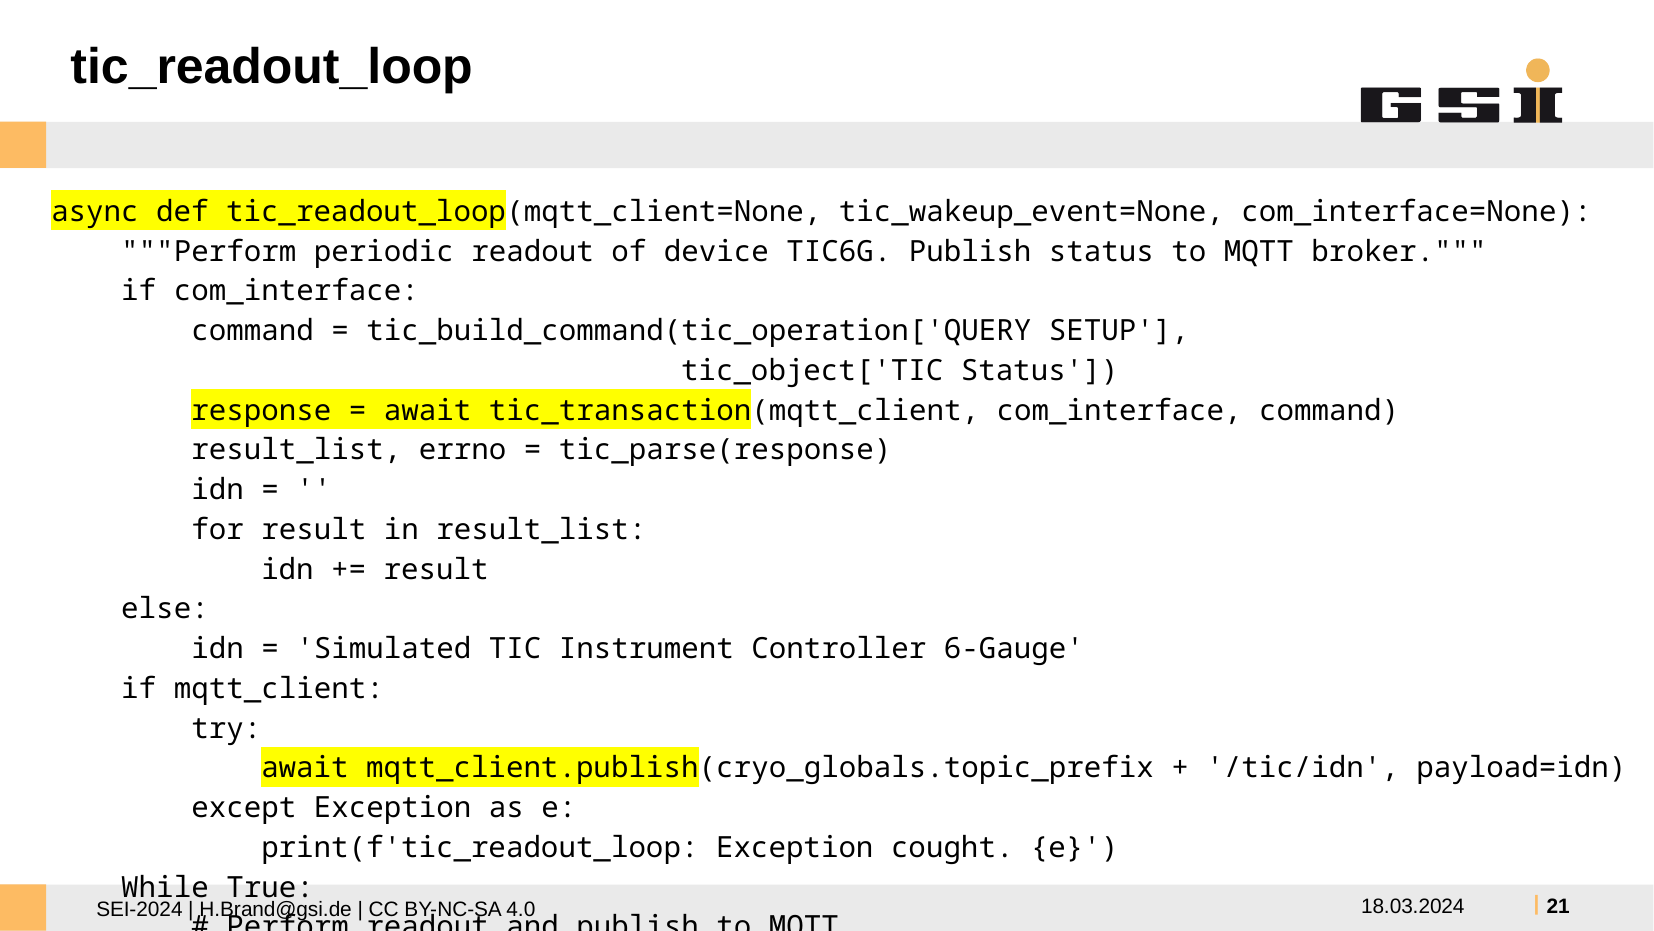

# tic_readout_loop
async def tic_readout_loop(mqtt_client=None, tic_wakeup_event=None, com_interface=None):
 """Perform periodic readout of device TIC6G. Publish status to MQTT broker."""
 if com_interface:
 command = tic_build_command(tic_operation['QUERY SETUP'],
 tic_object['TIC Status'])
 response = await tic_transaction(mqtt_client, com_interface, command)
 result_list, errno = tic_parse(response)
 idn = ''
 for result in result_list:
 idn += result
 else:
 idn = 'Simulated TIC Instrument Controller 6-Gauge'
 if mqtt_client:
 try:
 await mqtt_client.publish(cryo_globals.topic_prefix + '/tic/idn', payload=idn)
 except Exception as e:
 print(f'tic_readout_loop: Exception cought. {e}')
 While True:
 # Perform readout and publish to MQTT
 await cryo.event_wait(tic_wakeup_event, cryo_globals.tic_readout_interval)